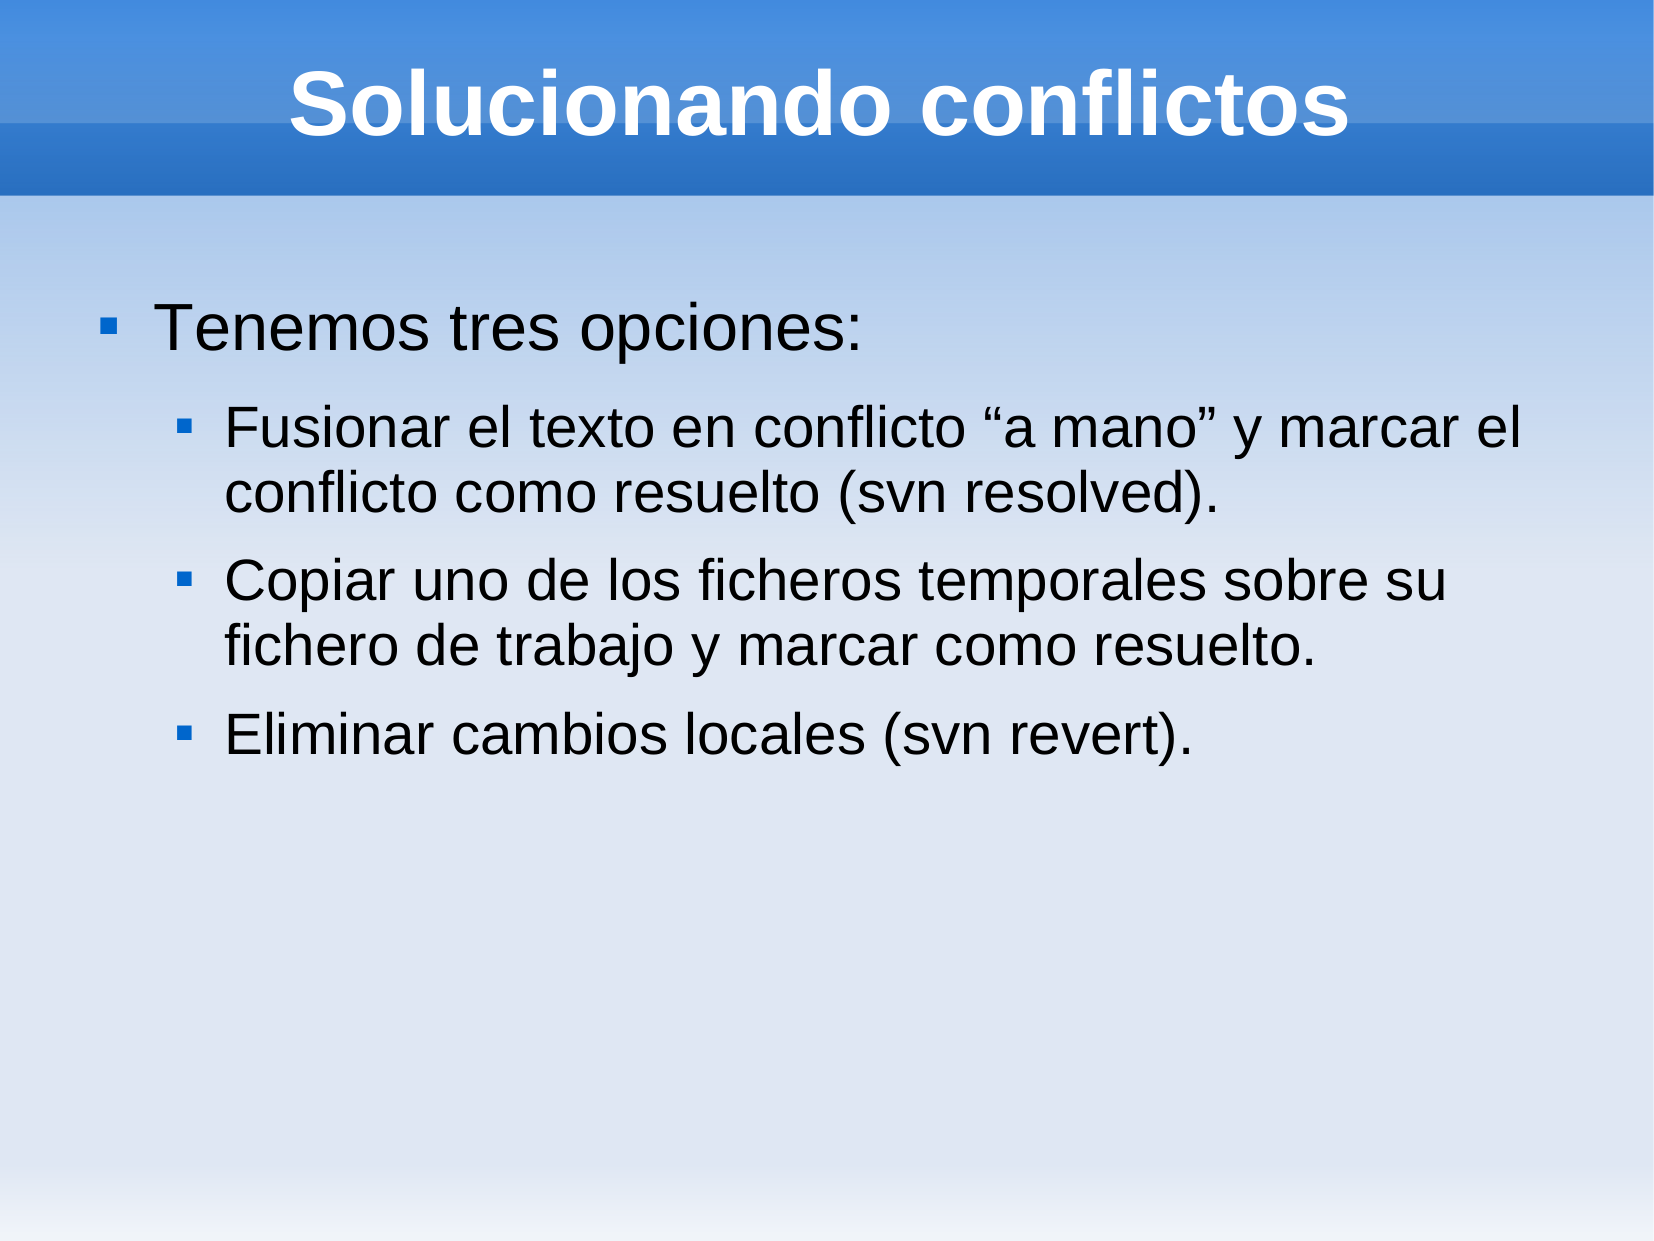

# Solucionando conflictos
Tenemos tres opciones:
Fusionar el texto en conflicto “a mano” y marcar el conflicto como resuelto (svn resolved).
Copiar uno de los ficheros temporales sobre su fichero de trabajo y marcar como resuelto.
Eliminar cambios locales (svn revert).